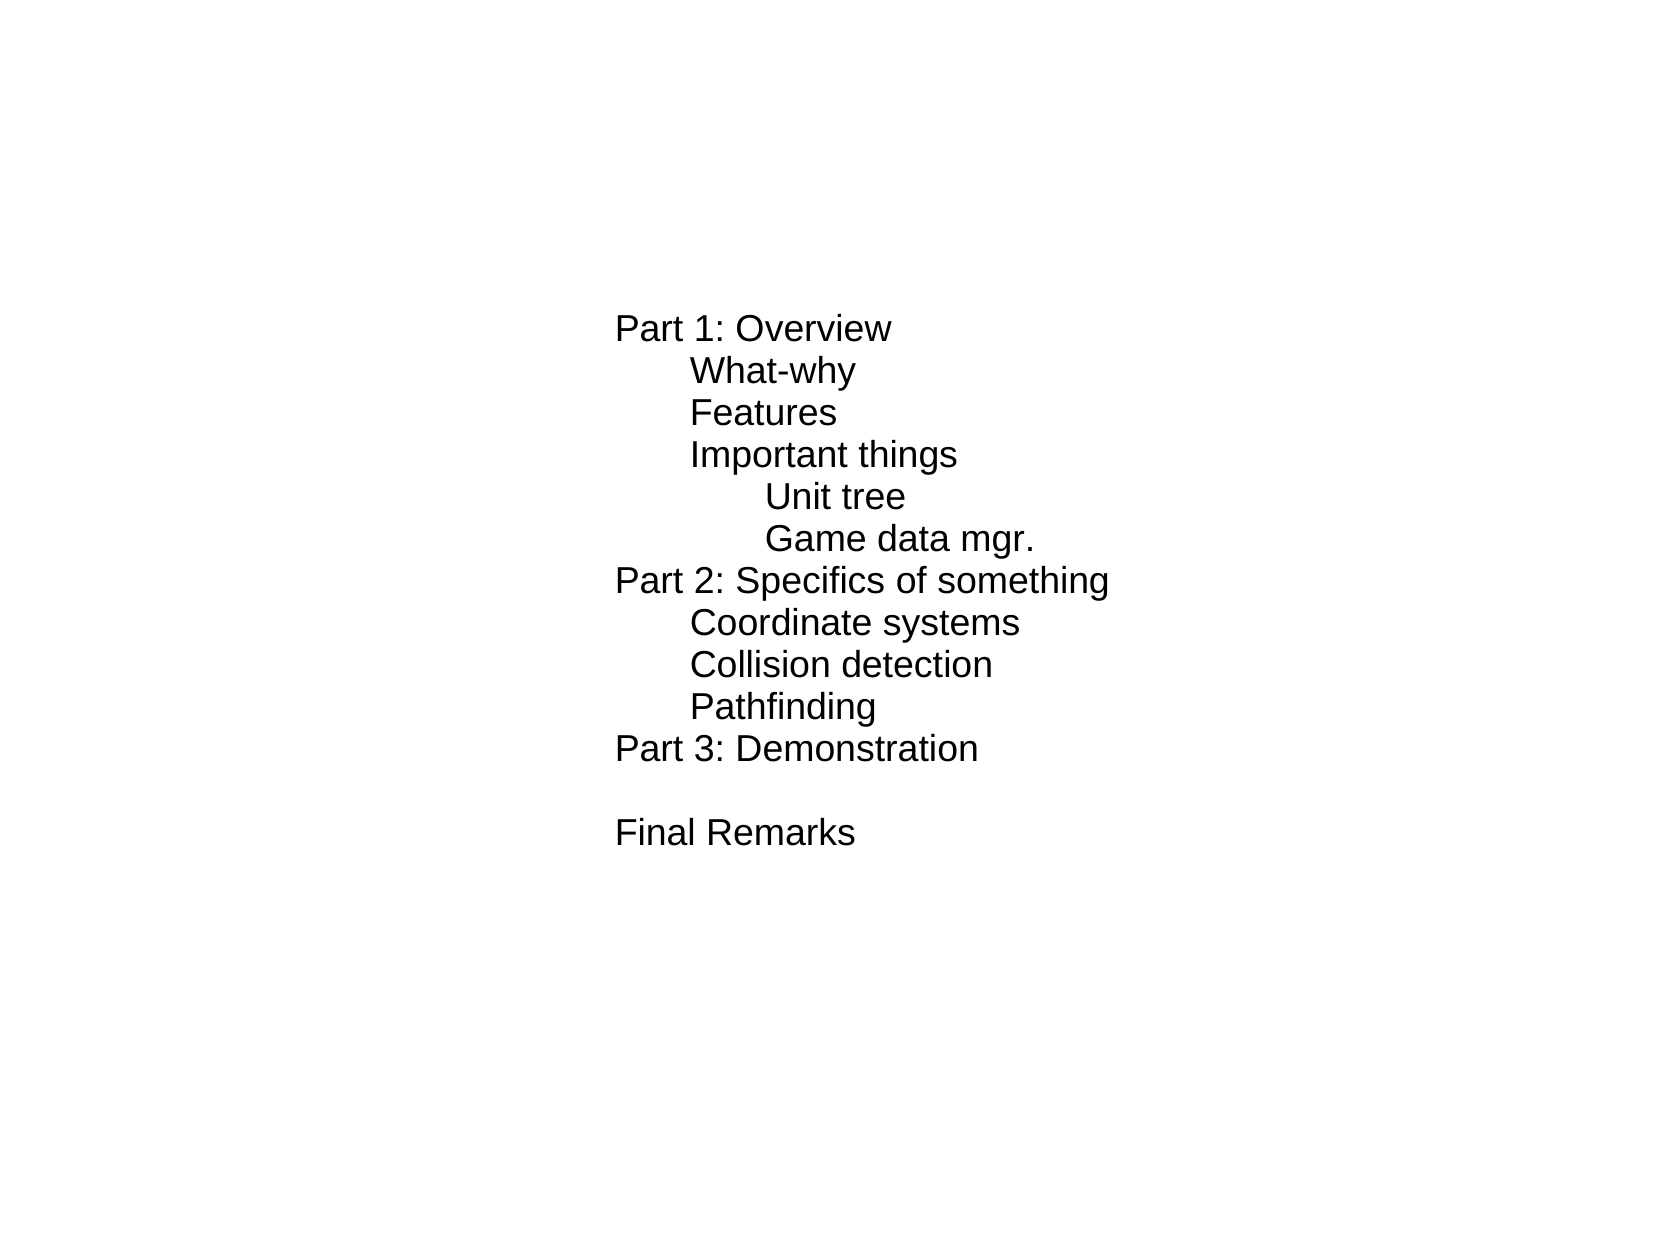

Part 1: Overview
	What-why
	Features
	Important things
		Unit tree
		Game data mgr.
Part 2: Specifics of something
	Coordinate systems
	Collision detection
	Pathfinding
Part 3: Demonstration
Final Remarks